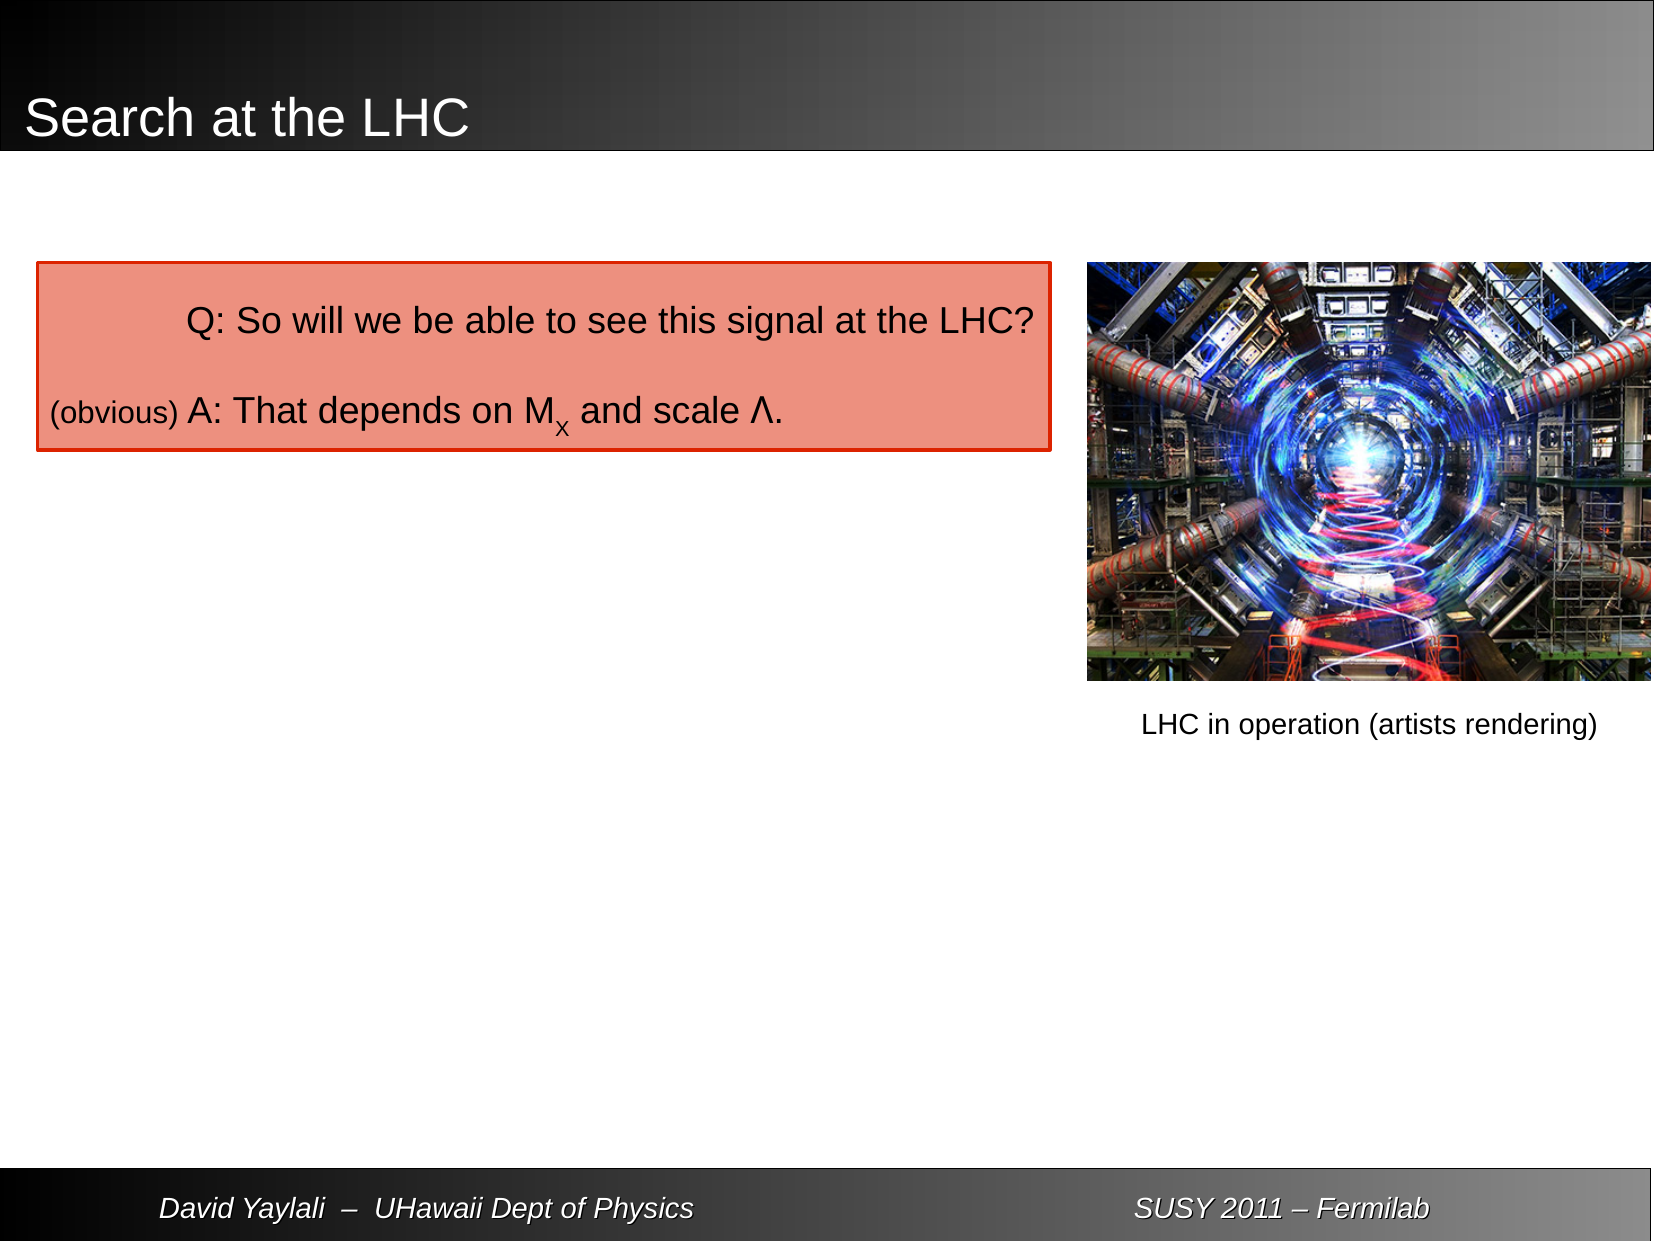

Search at the LHC
 Q: So will we be able to see this signal at the LHC?
(obvious) A: That depends on MX and scale Λ.
LHC in operation (artists rendering)